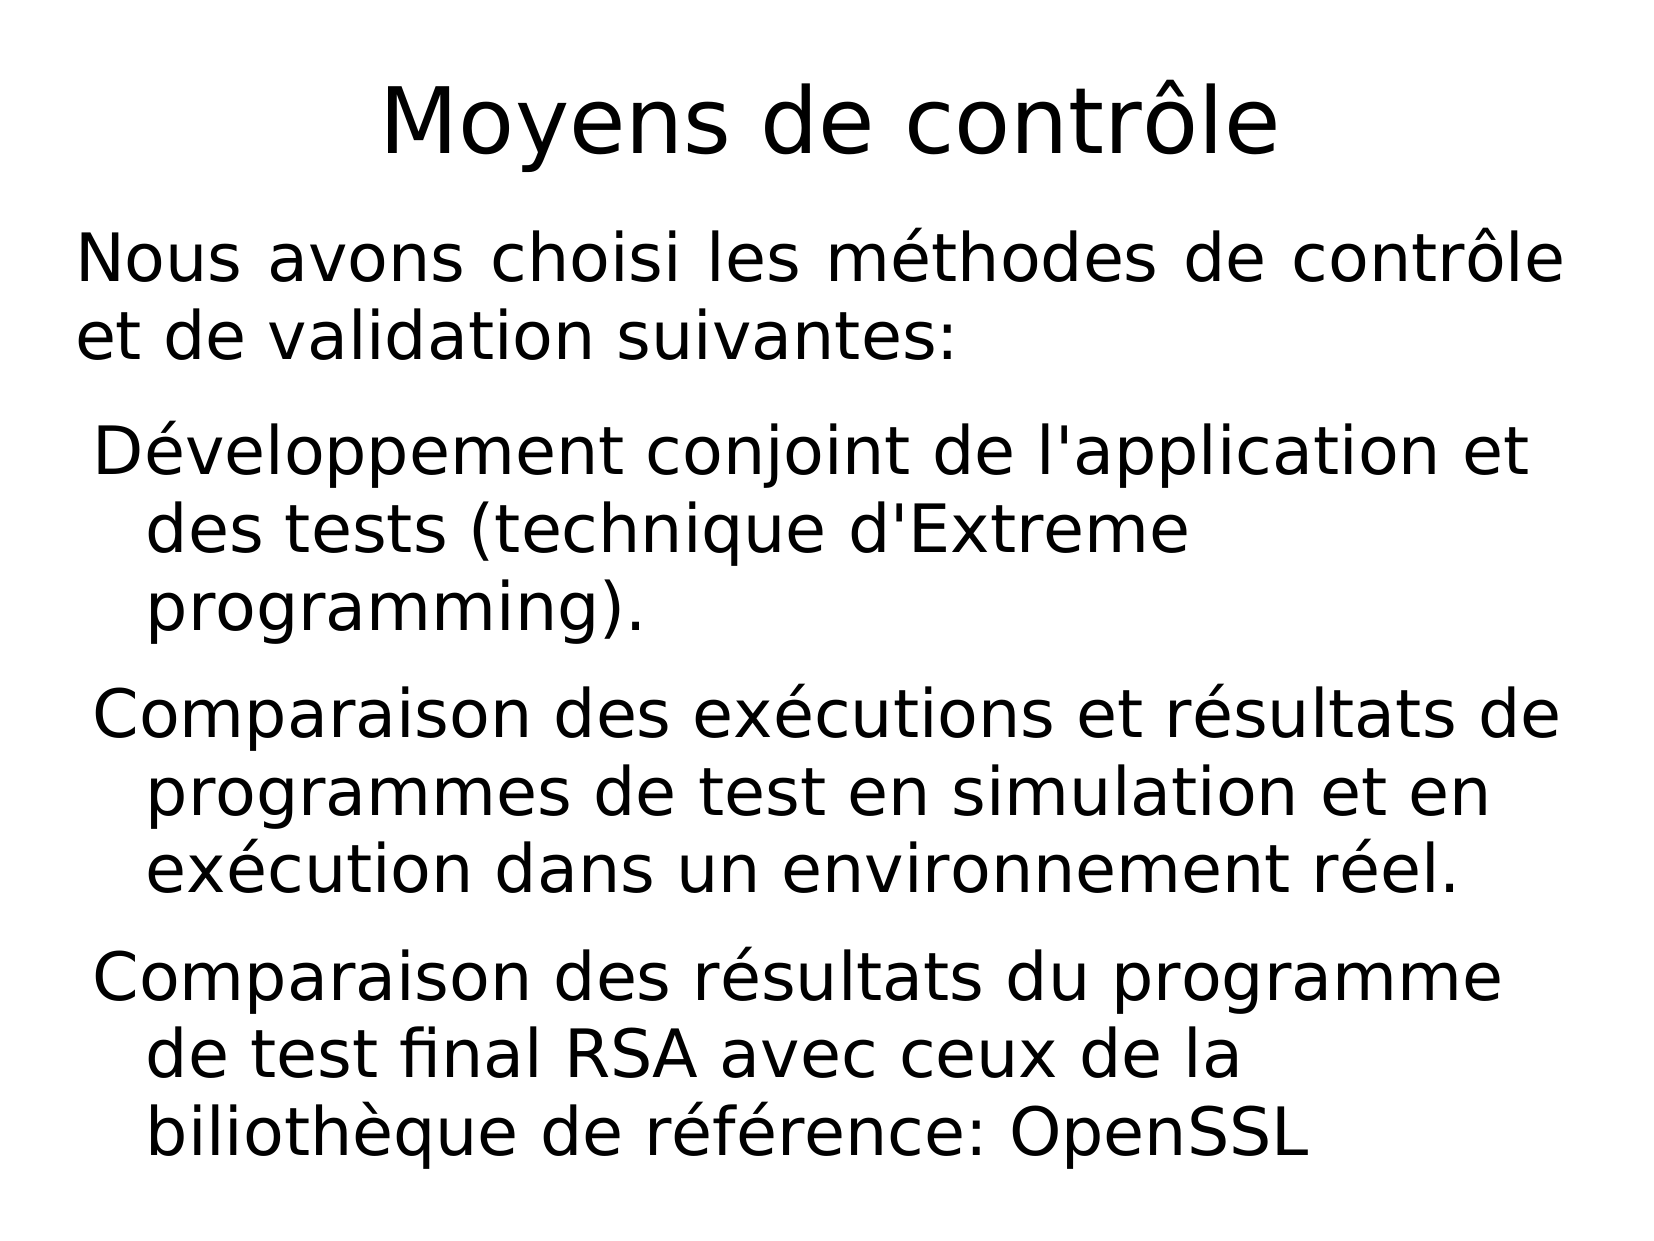

# Moyens de contrôle
Nous avons choisi les méthodes de contrôle et de validation suivantes:
Développement conjoint de l'application et des tests (technique d'Extreme programming).
Comparaison des exécutions et résultats de programmes de test en simulation et en exécution dans un environnement réel.
Comparaison des résultats du programme de test final RSA avec ceux de la biliothèque de référence: OpenSSL